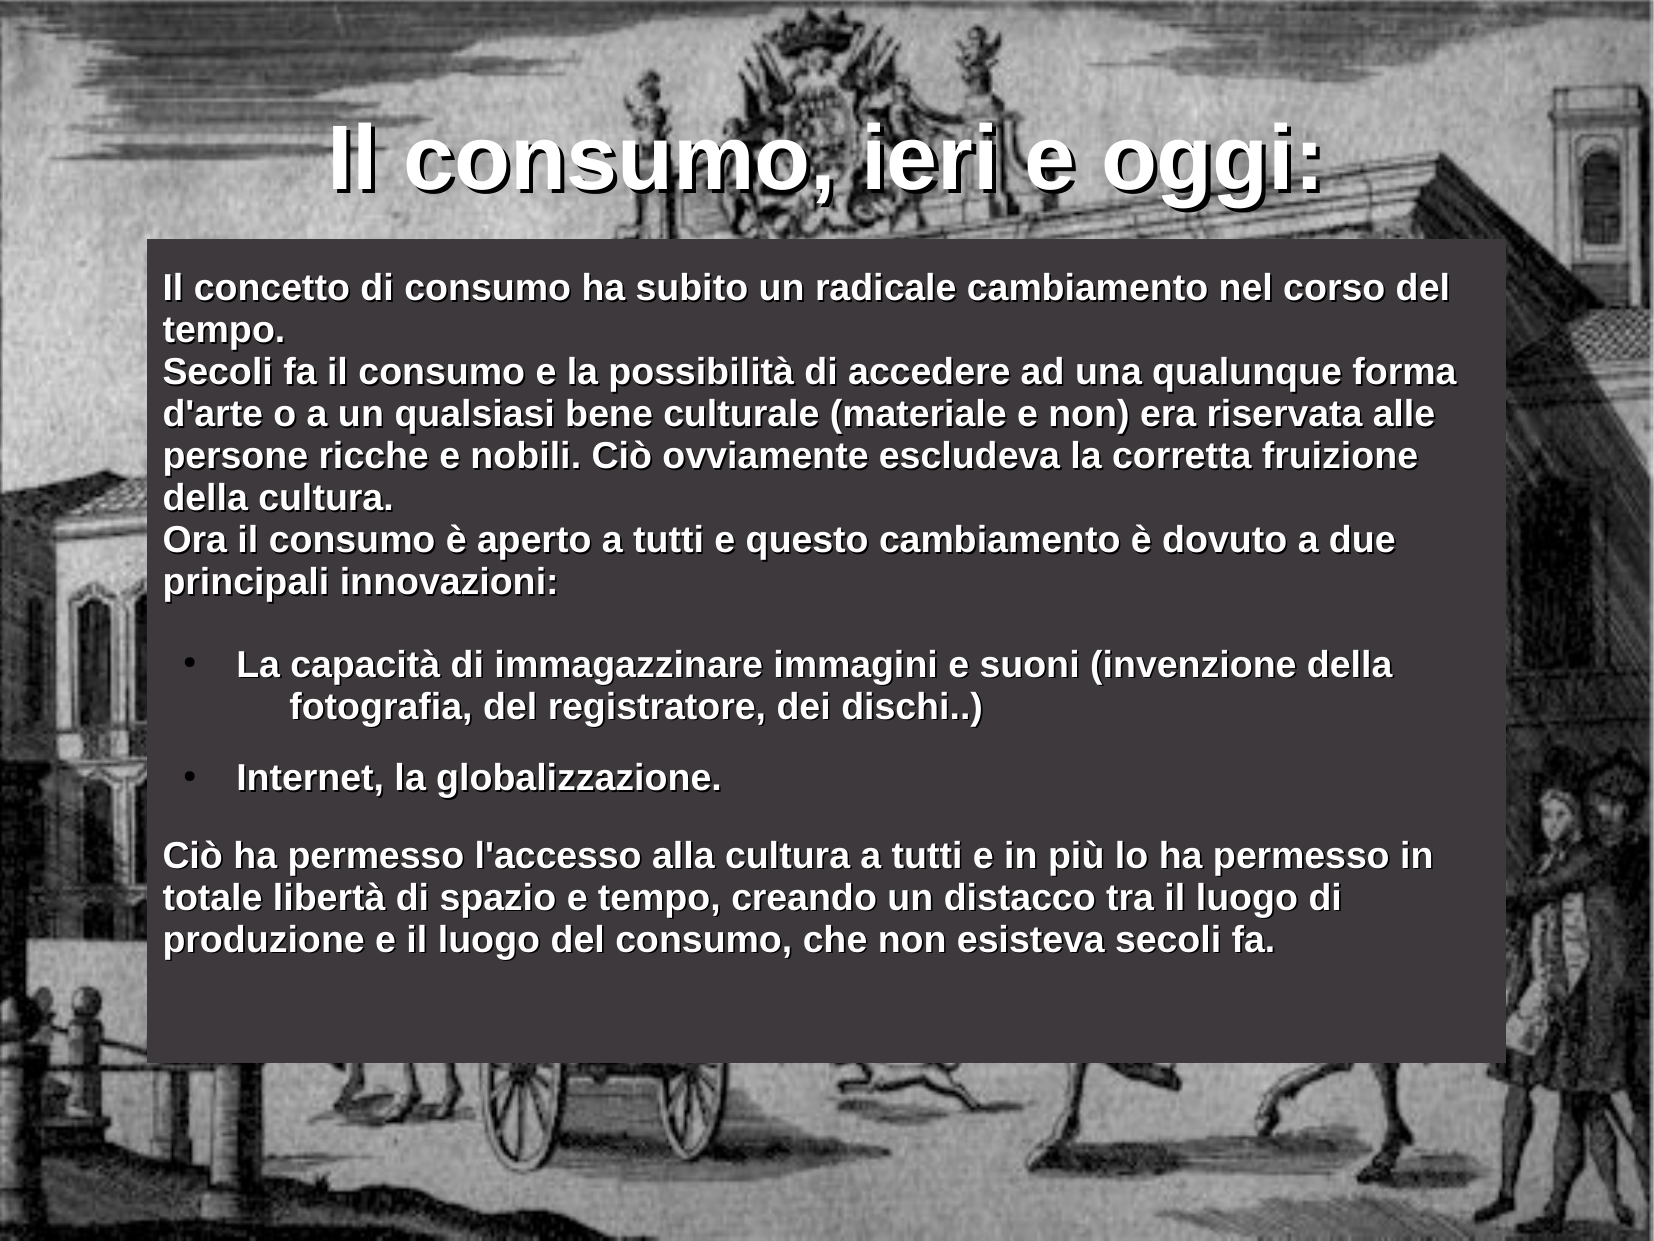

# Il consumo, ieri e oggi:
Il concetto di consumo ha subito un radicale cambiamento nel corso del tempo.
Secoli fa il consumo e la possibilità di accedere ad una qualunque forma d'arte o a un qualsiasi bene culturale (materiale e non) era riservata alle persone ricche e nobili. Ciò ovviamente escludeva la corretta fruizione della cultura.
Ora il consumo è aperto a tutti e questo cambiamento è dovuto a due principali innovazioni:
La capacità di immagazzinare immagini e suoni (invenzione della fotografia, del registratore, dei dischi..)
Internet, la globalizzazione.
Ciò ha permesso l'accesso alla cultura a tutti e in più lo ha permesso in totale libertà di spazio e tempo, creando un distacco tra il luogo di produzione e il luogo del consumo, che non esisteva secoli fa.